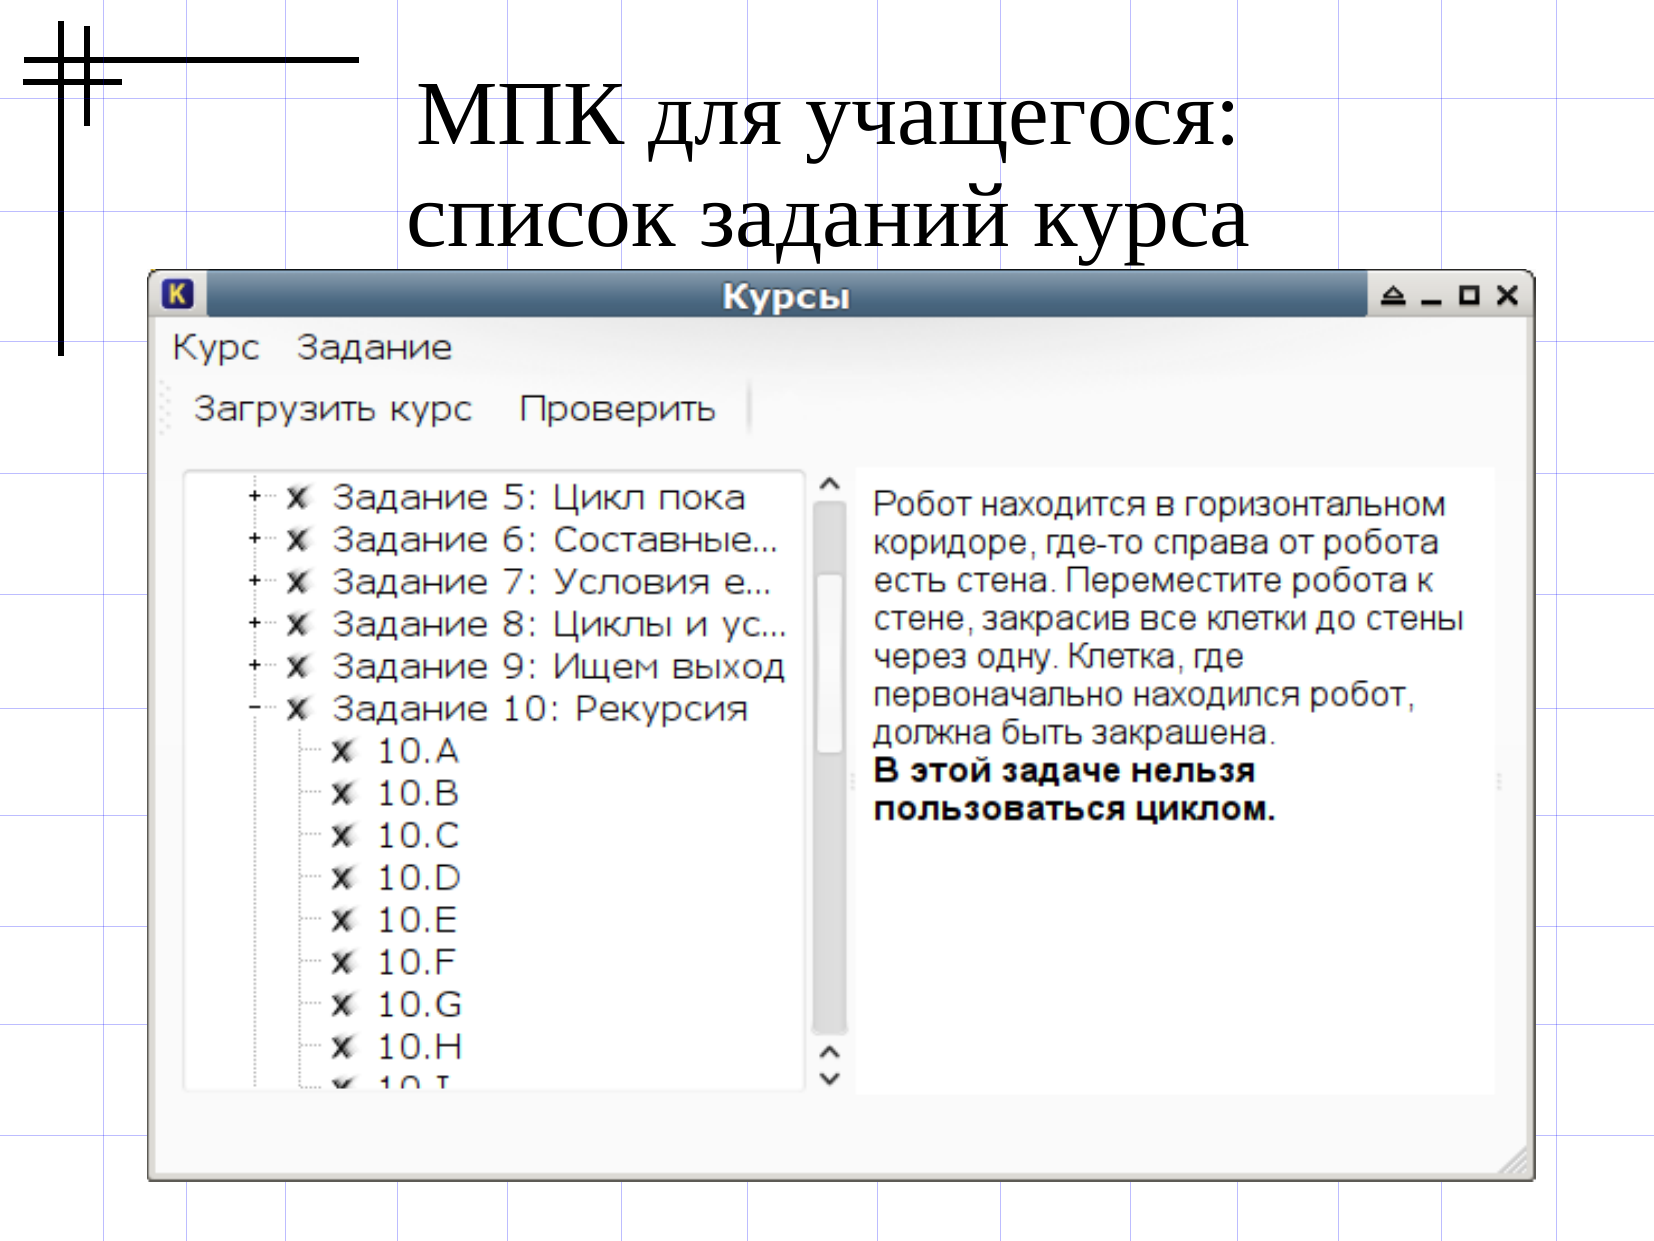

# МПК для учащегося: список заданий курса